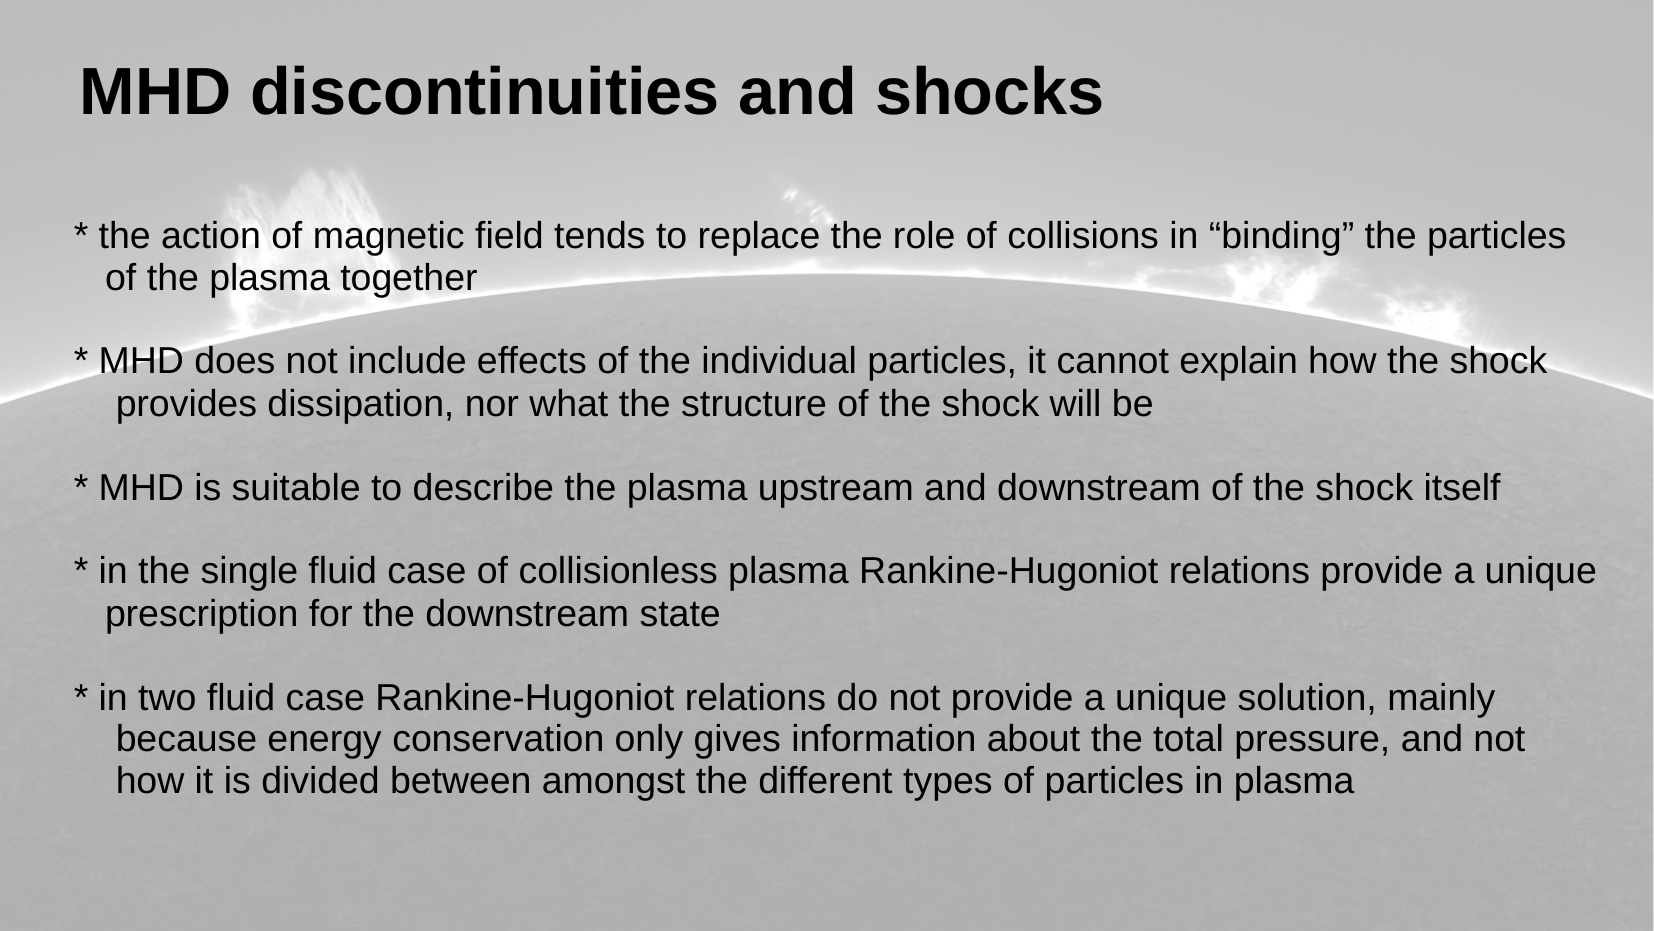

MHD discontinuities and shocks
* the action of magnetic field tends to replace the role of collisions in “binding” the particles
 of the plasma together
* MHD does not include effects of the individual particles, it cannot explain how the shock
 provides dissipation, nor what the structure of the shock will be
* MHD is suitable to describe the plasma upstream and downstream of the shock itself
* in the single fluid case of collisionless plasma Rankine-Hugoniot relations provide a unique prescription for the downstream state
* in two fluid case Rankine-Hugoniot relations do not provide a unique solution, mainly
 because energy conservation only gives information about the total pressure, and not
 how it is divided between amongst the different types of particles in plasma